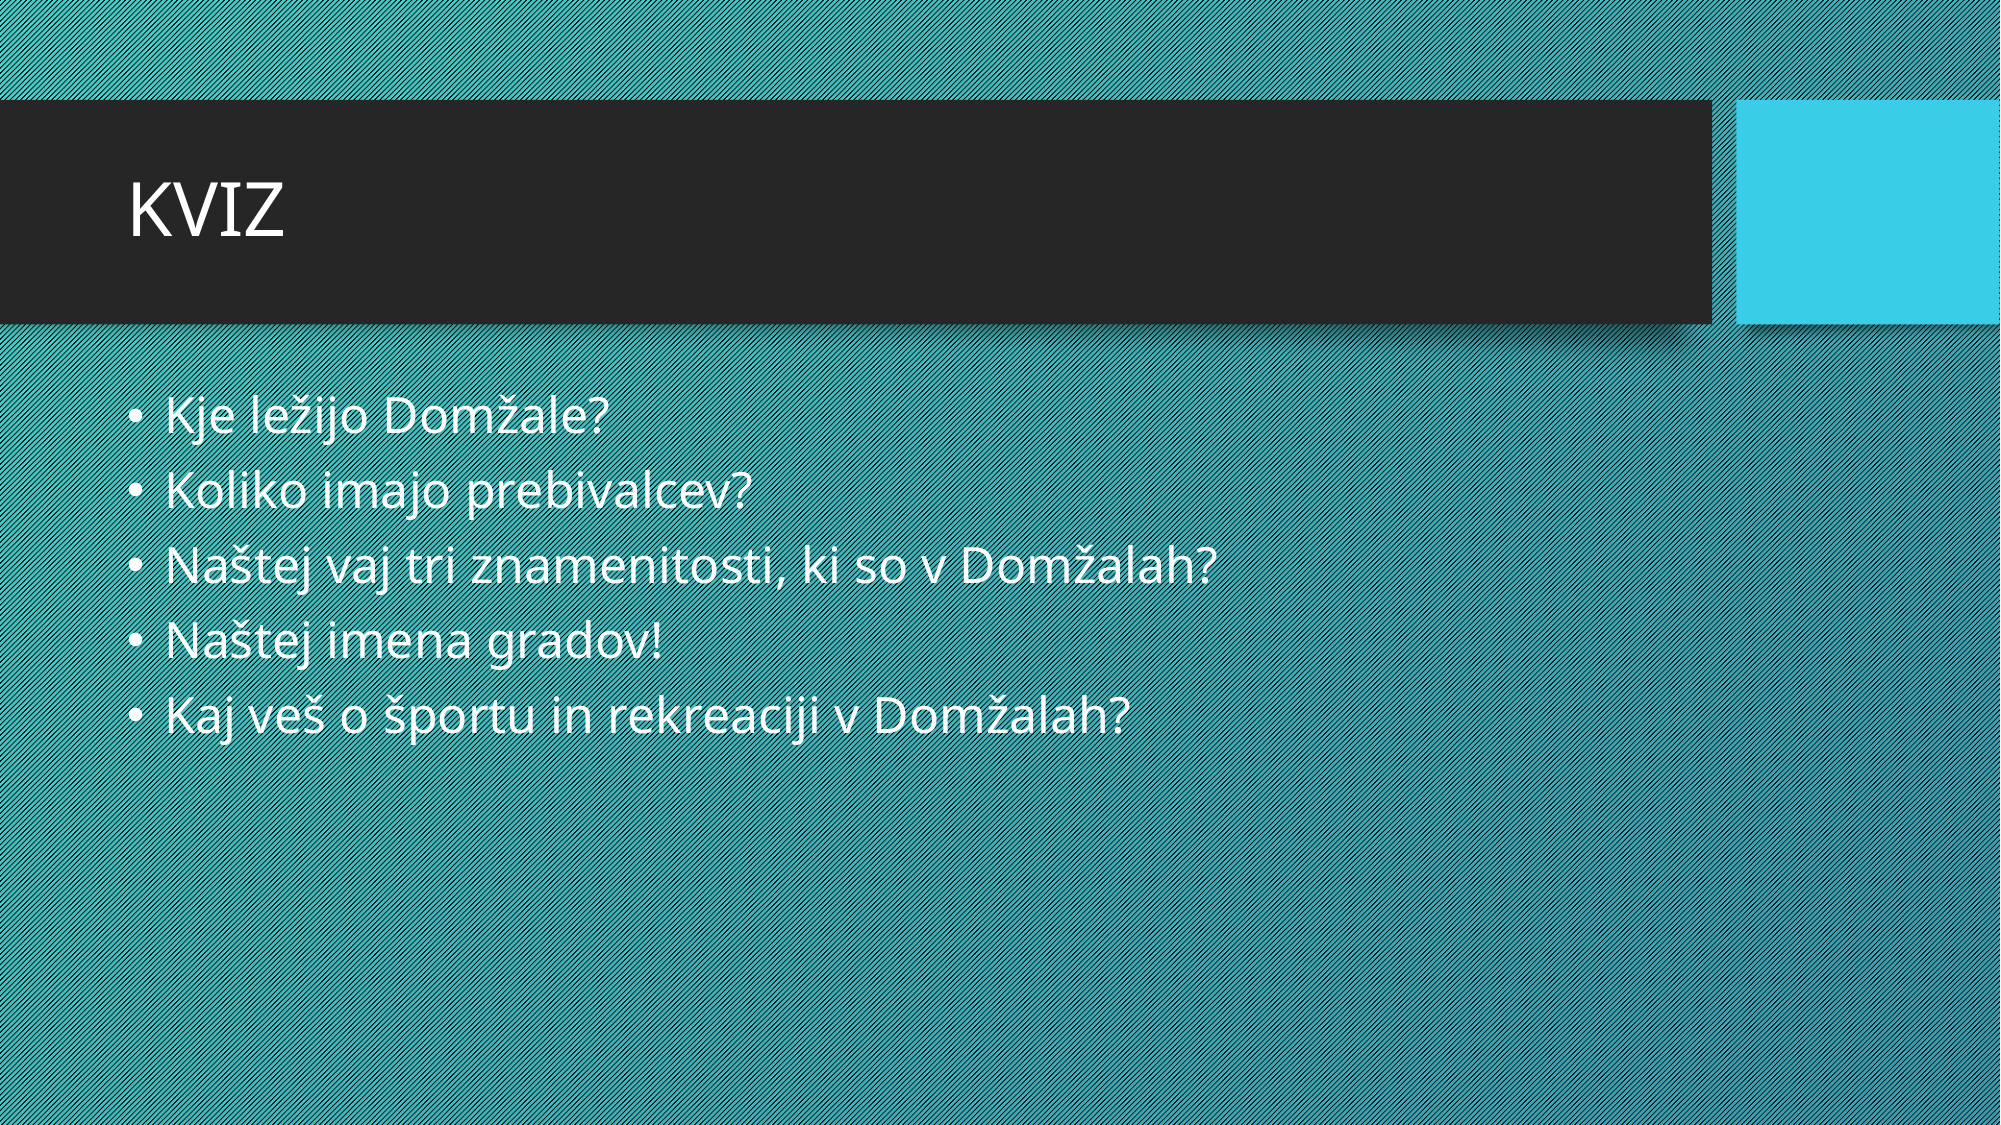

# KVIZ
Kje ležijo Domžale?
Koliko imajo prebivalcev?
Naštej vaj tri znamenitosti, ki so v Domžalah?
Naštej imena gradov!
Kaj veš o športu in rekreaciji v Domžalah?